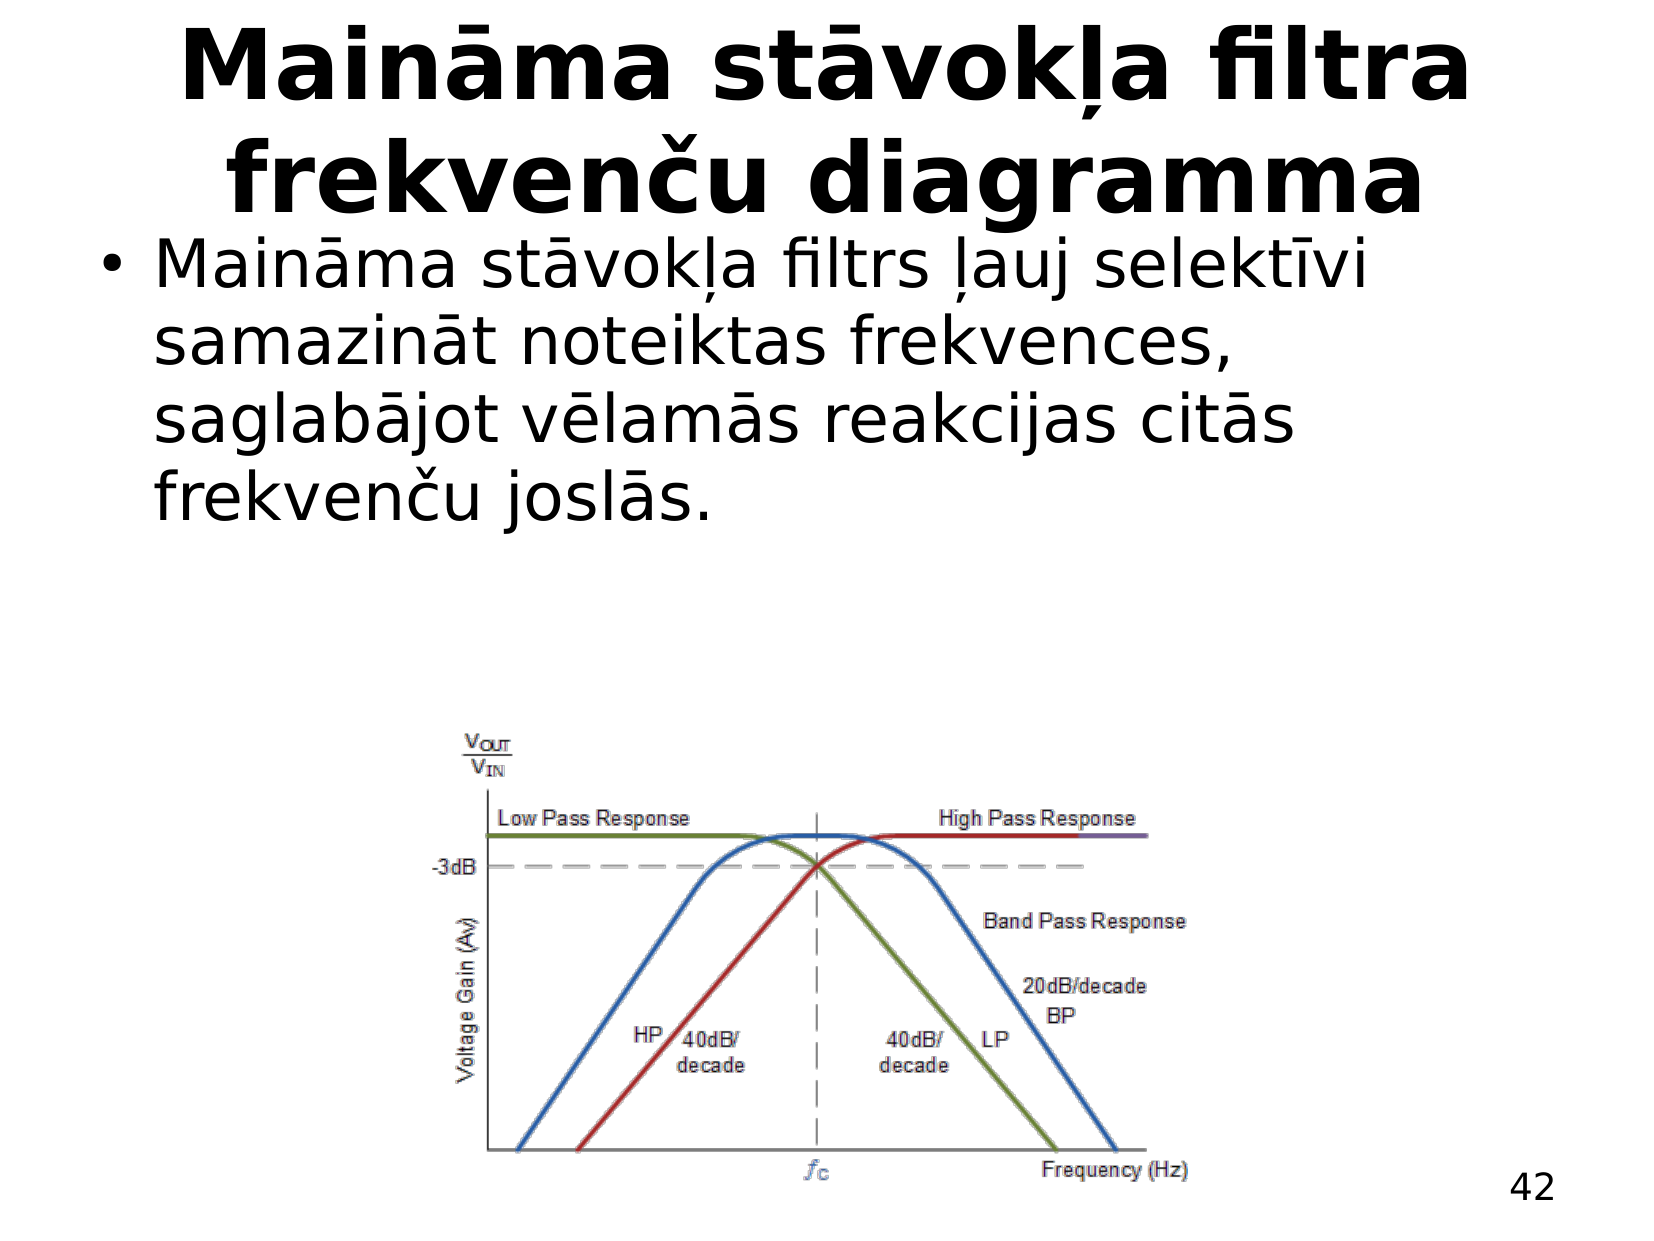

# Maināma stāvokļa filtra frekvenču diagramma
Maināma stāvokļa filtrs ļauj selektīvi samazināt noteiktas frekvences, saglabājot vēlamās reakcijas citās frekvenču joslās.